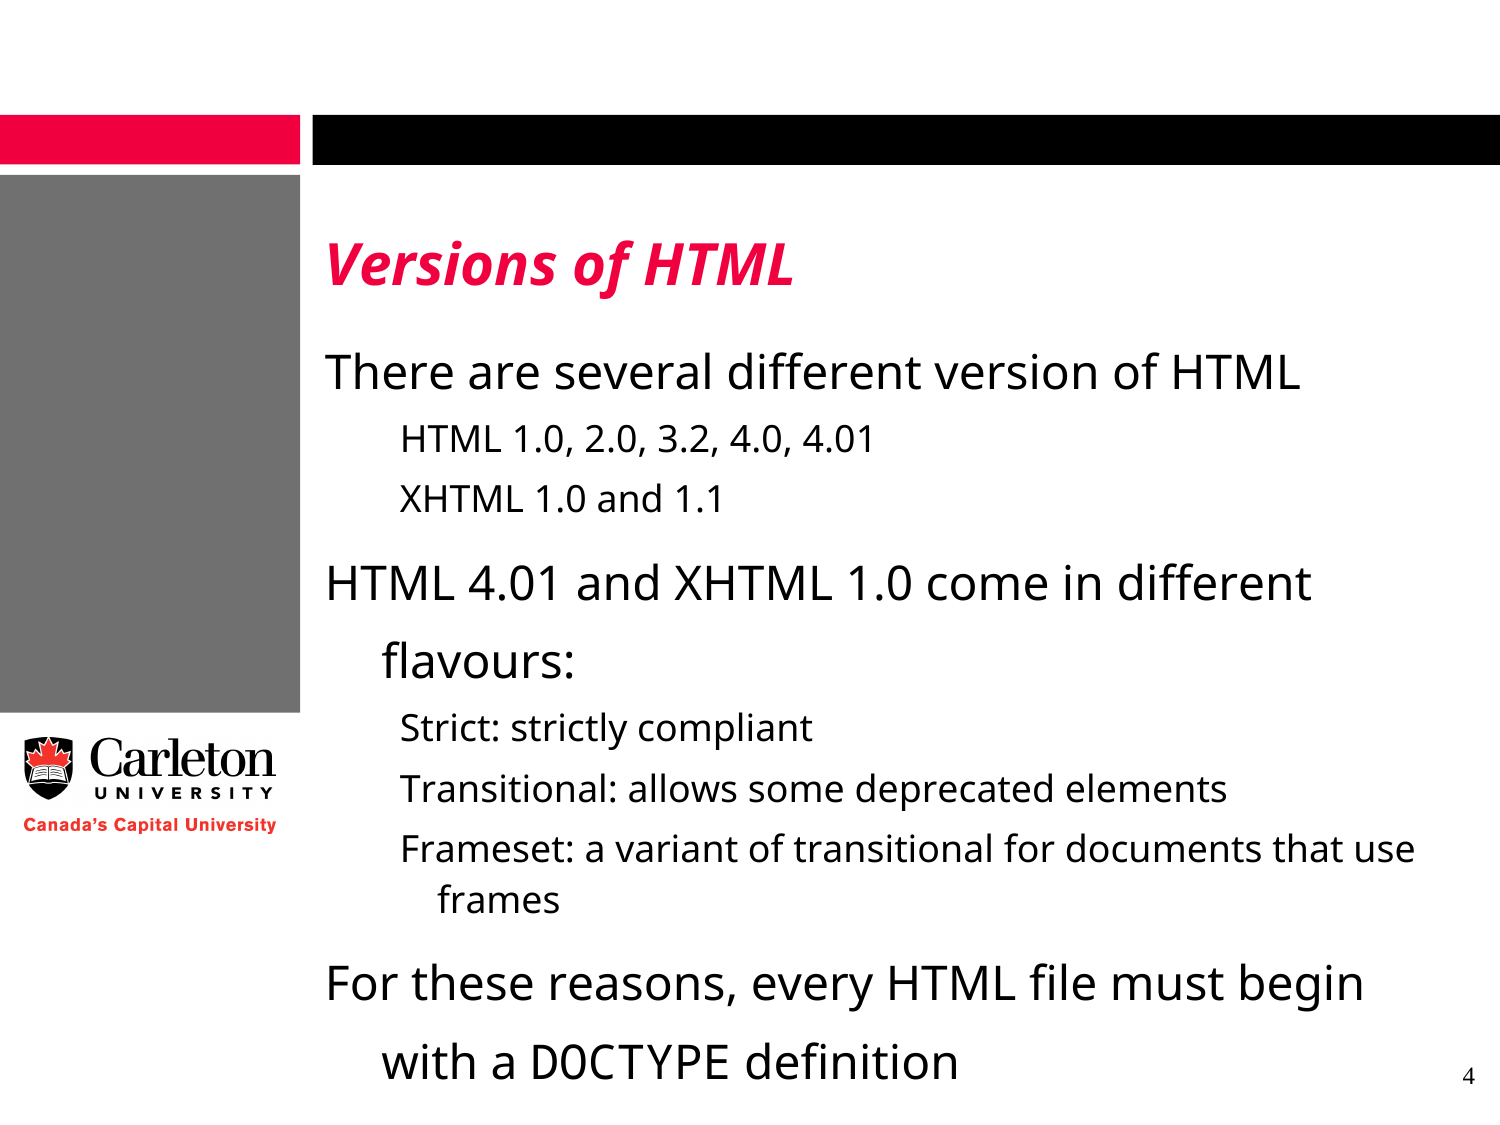

# Versions of HTML
There are several different version of HTML
HTML 1.0, 2.0, 3.2, 4.0, 4.01
XHTML 1.0 and 1.1
HTML 4.01 and XHTML 1.0 come in different flavours:
Strict: strictly compliant
Transitional: allows some deprecated elements
Frameset: a variant of transitional for documents that use frames
For these reasons, every HTML file must begin with a DOCTYPE definition
4